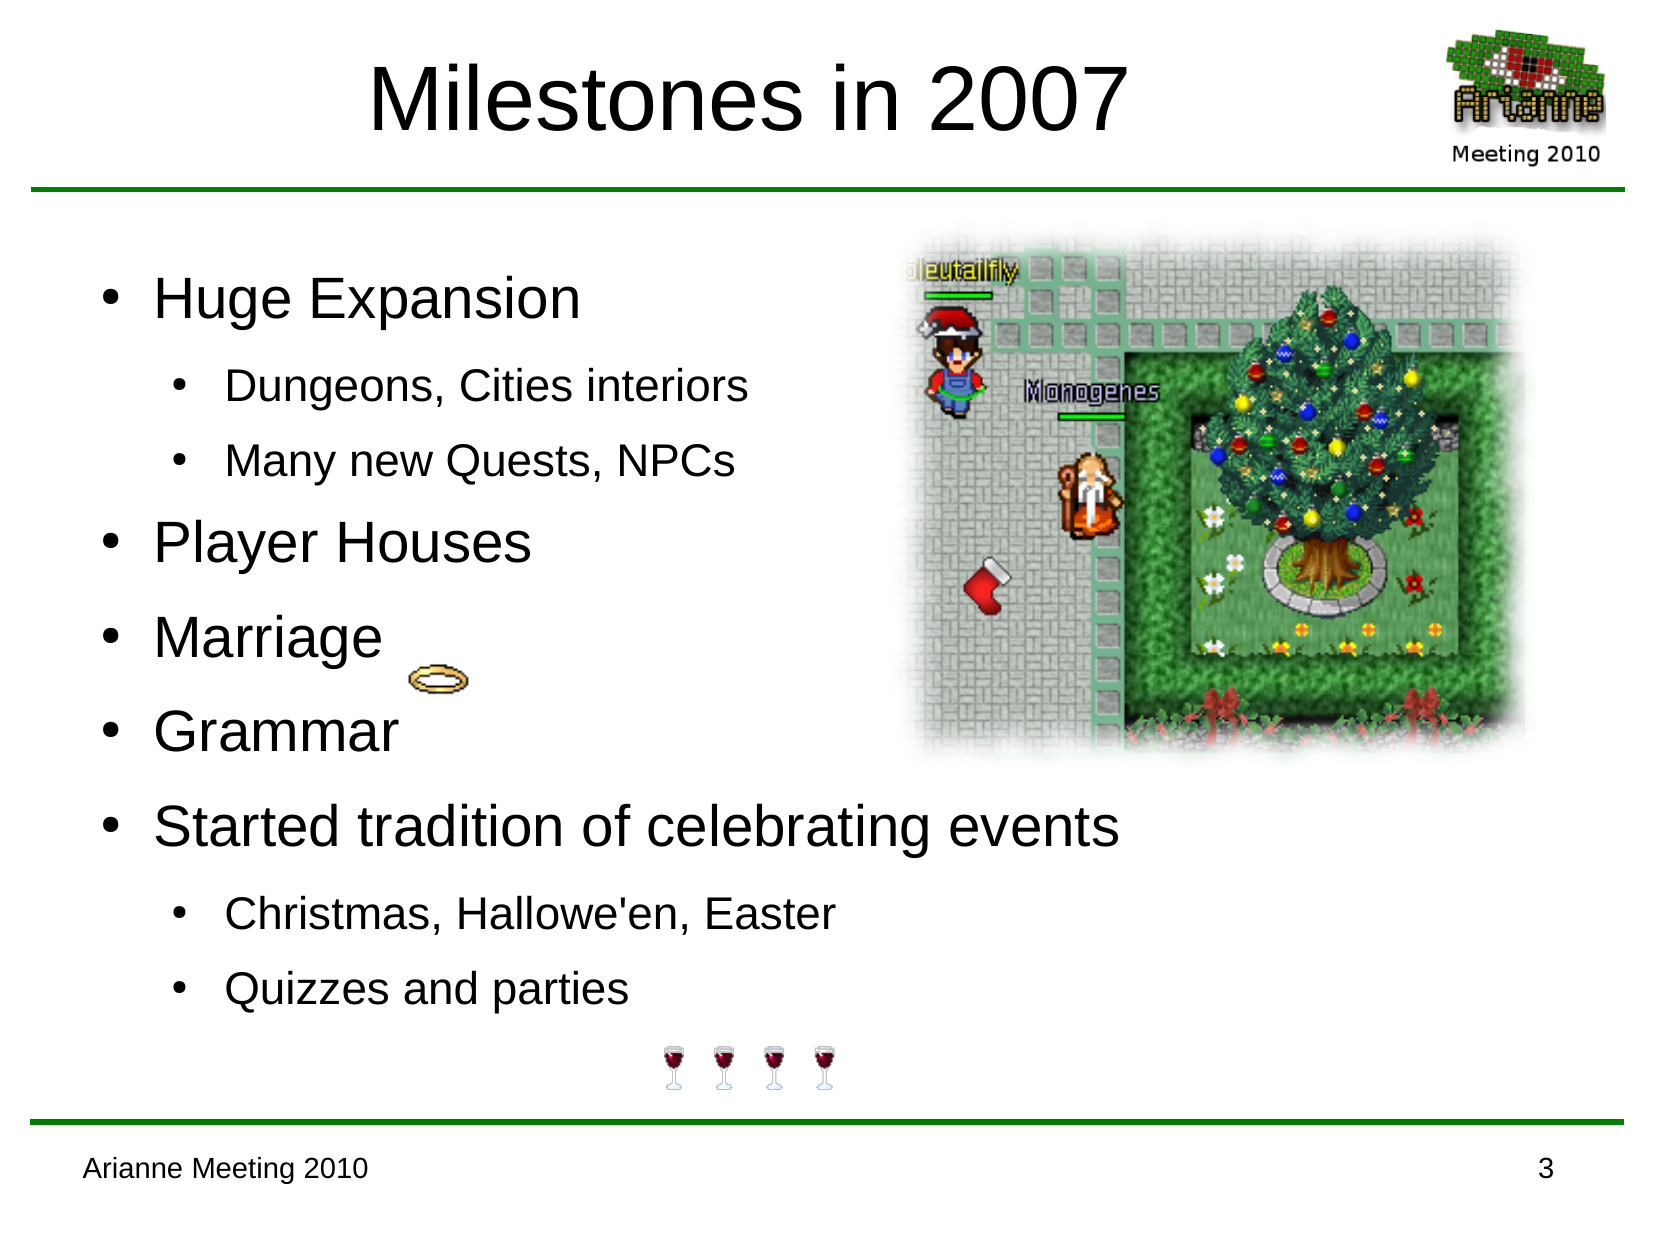

# Milestones in 2007
Huge Expansion
Dungeons, Cities interiors
Many new Quests, NPCs
Player Houses
Marriage
Grammar
Started tradition of celebrating events
Christmas, Hallowe'en, Easter
Quizzes and parties
2010-03-13
3